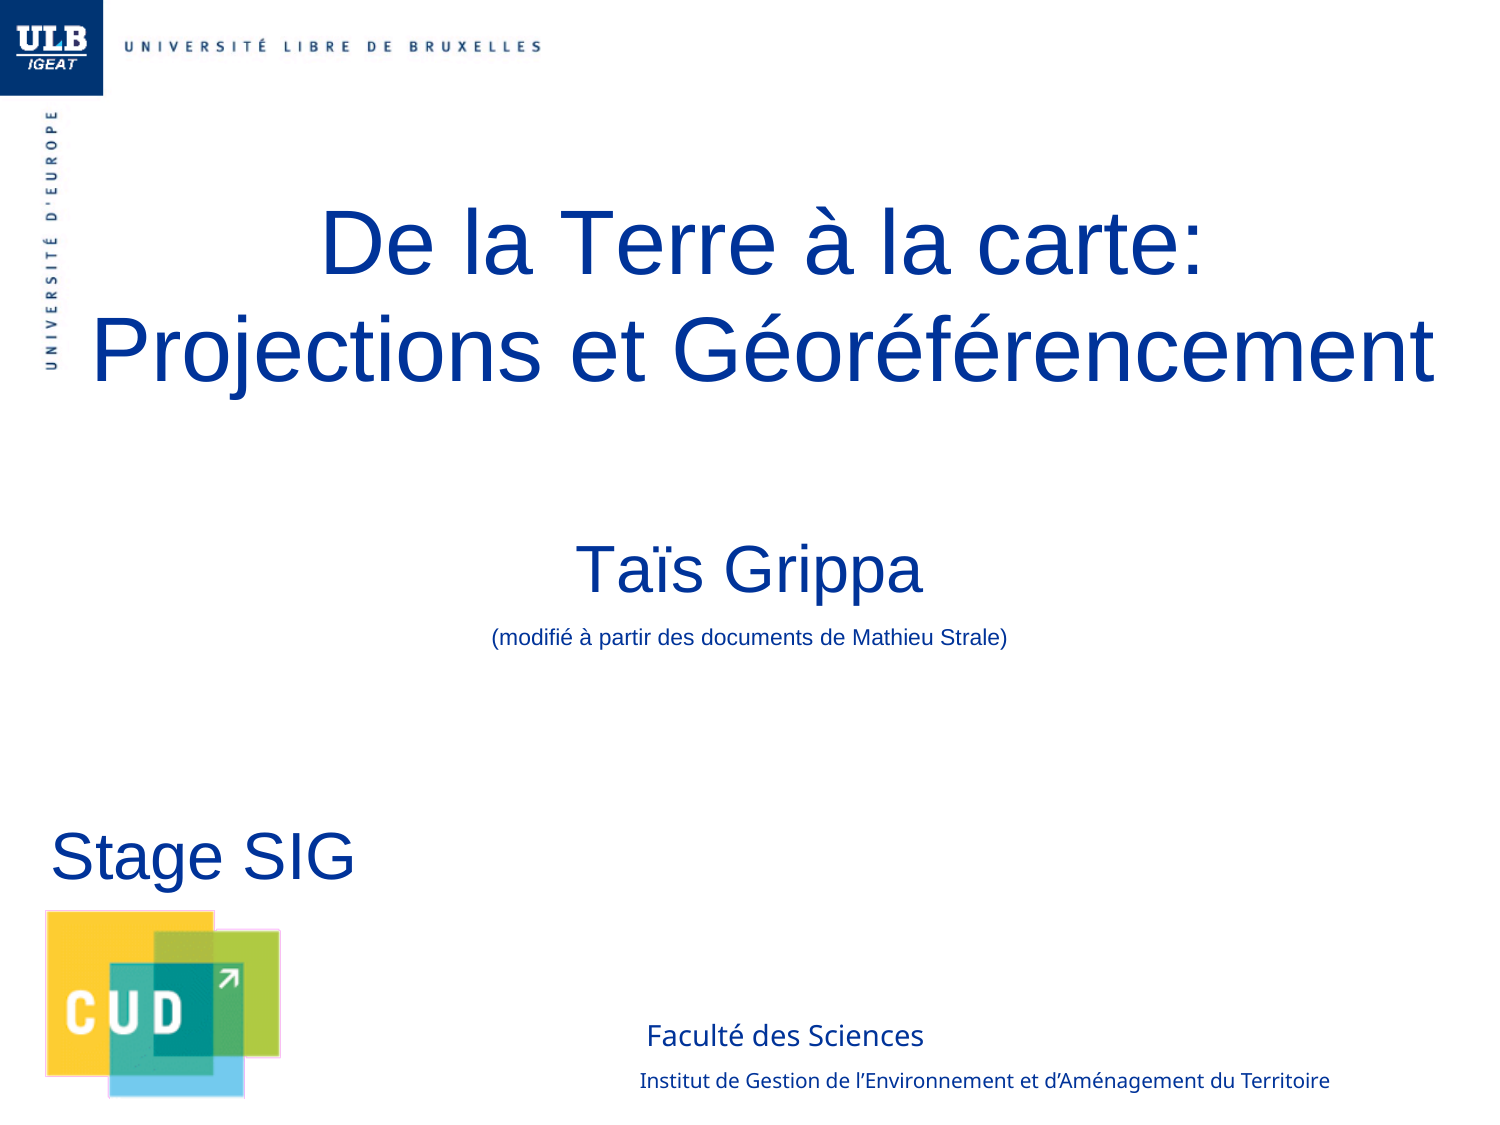

# De la Terre à la carte: Projections et Géoréférencement
Taïs Grippa
(modifié à partir des documents de Mathieu Strale)
Stage SIG
Faculté des Sciences
Institut de Gestion de l’Environnement et d’Aménagement du Territoire